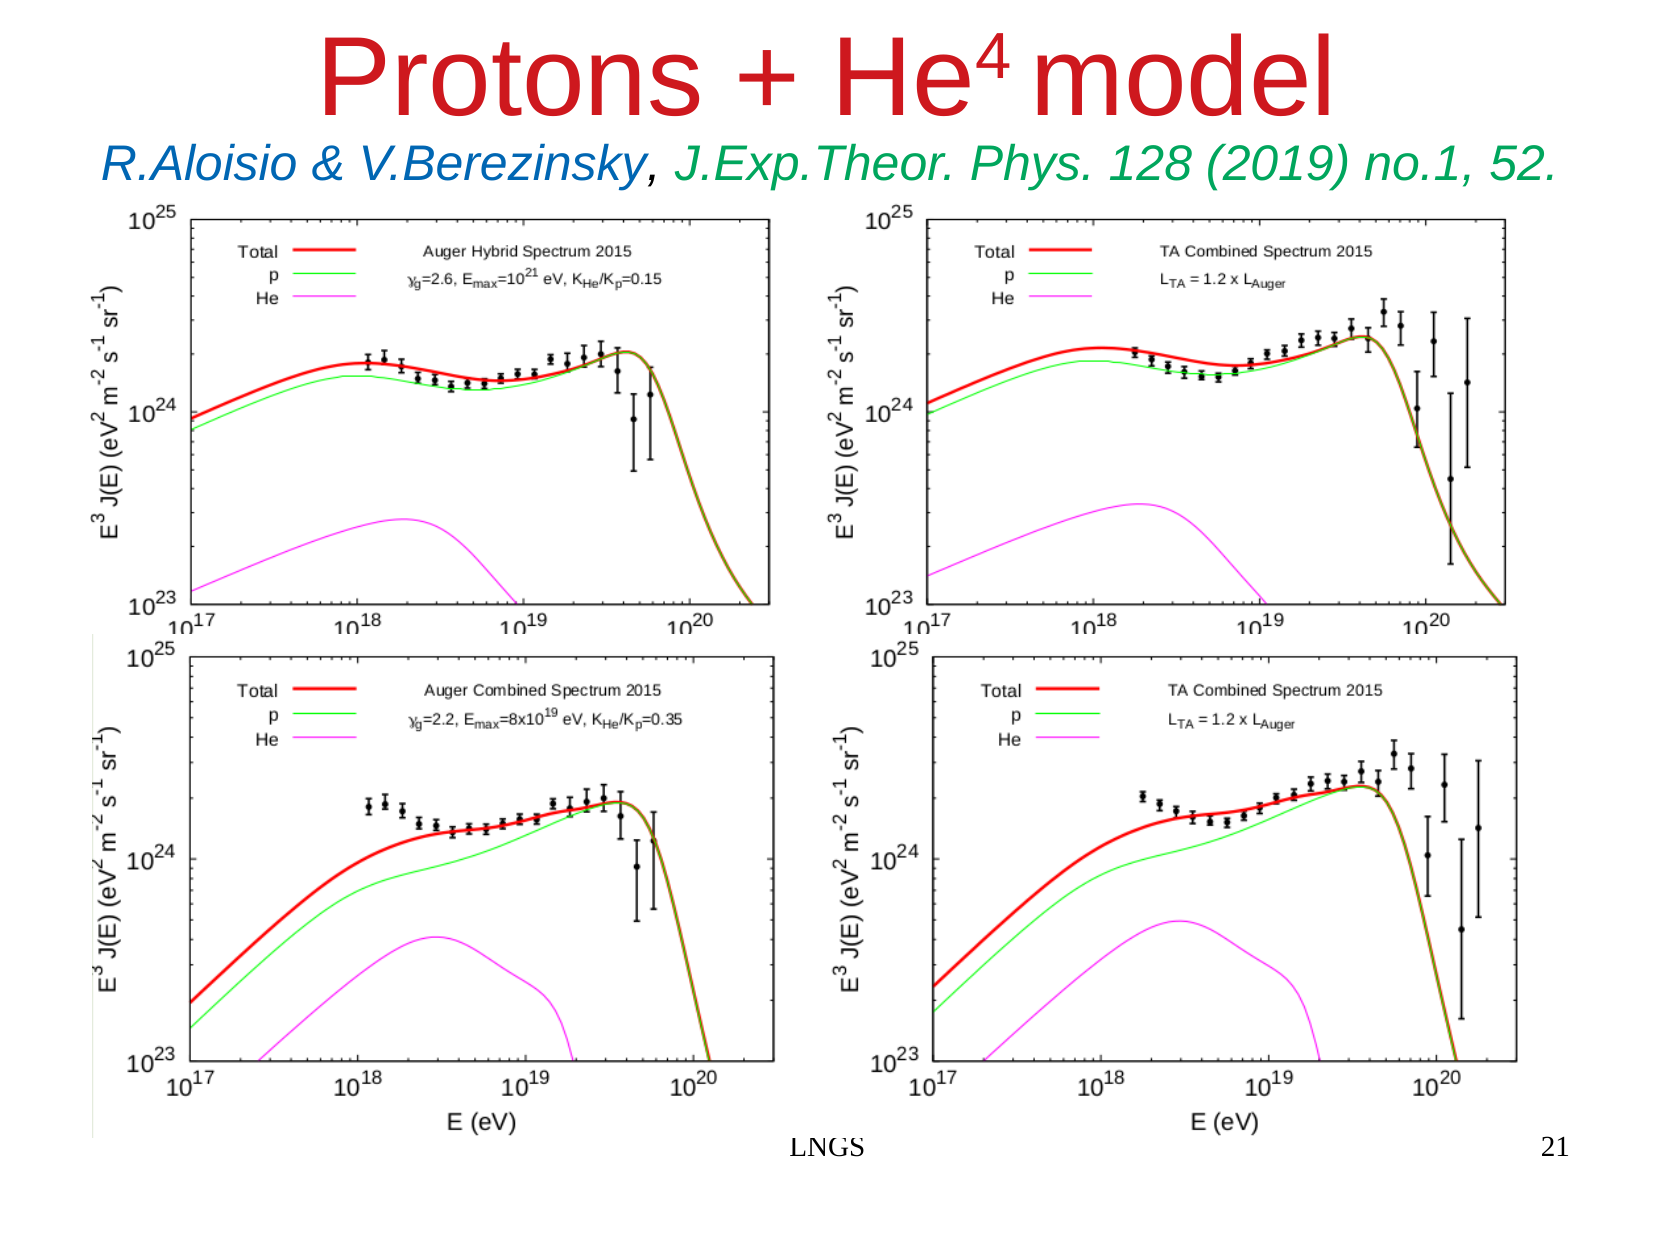

# Protons + He4 model
R.Aloisio & V.Berezinsky, J.Exp.Theor. Phys. 128 (2019) no.1, 52.
LNGS
21